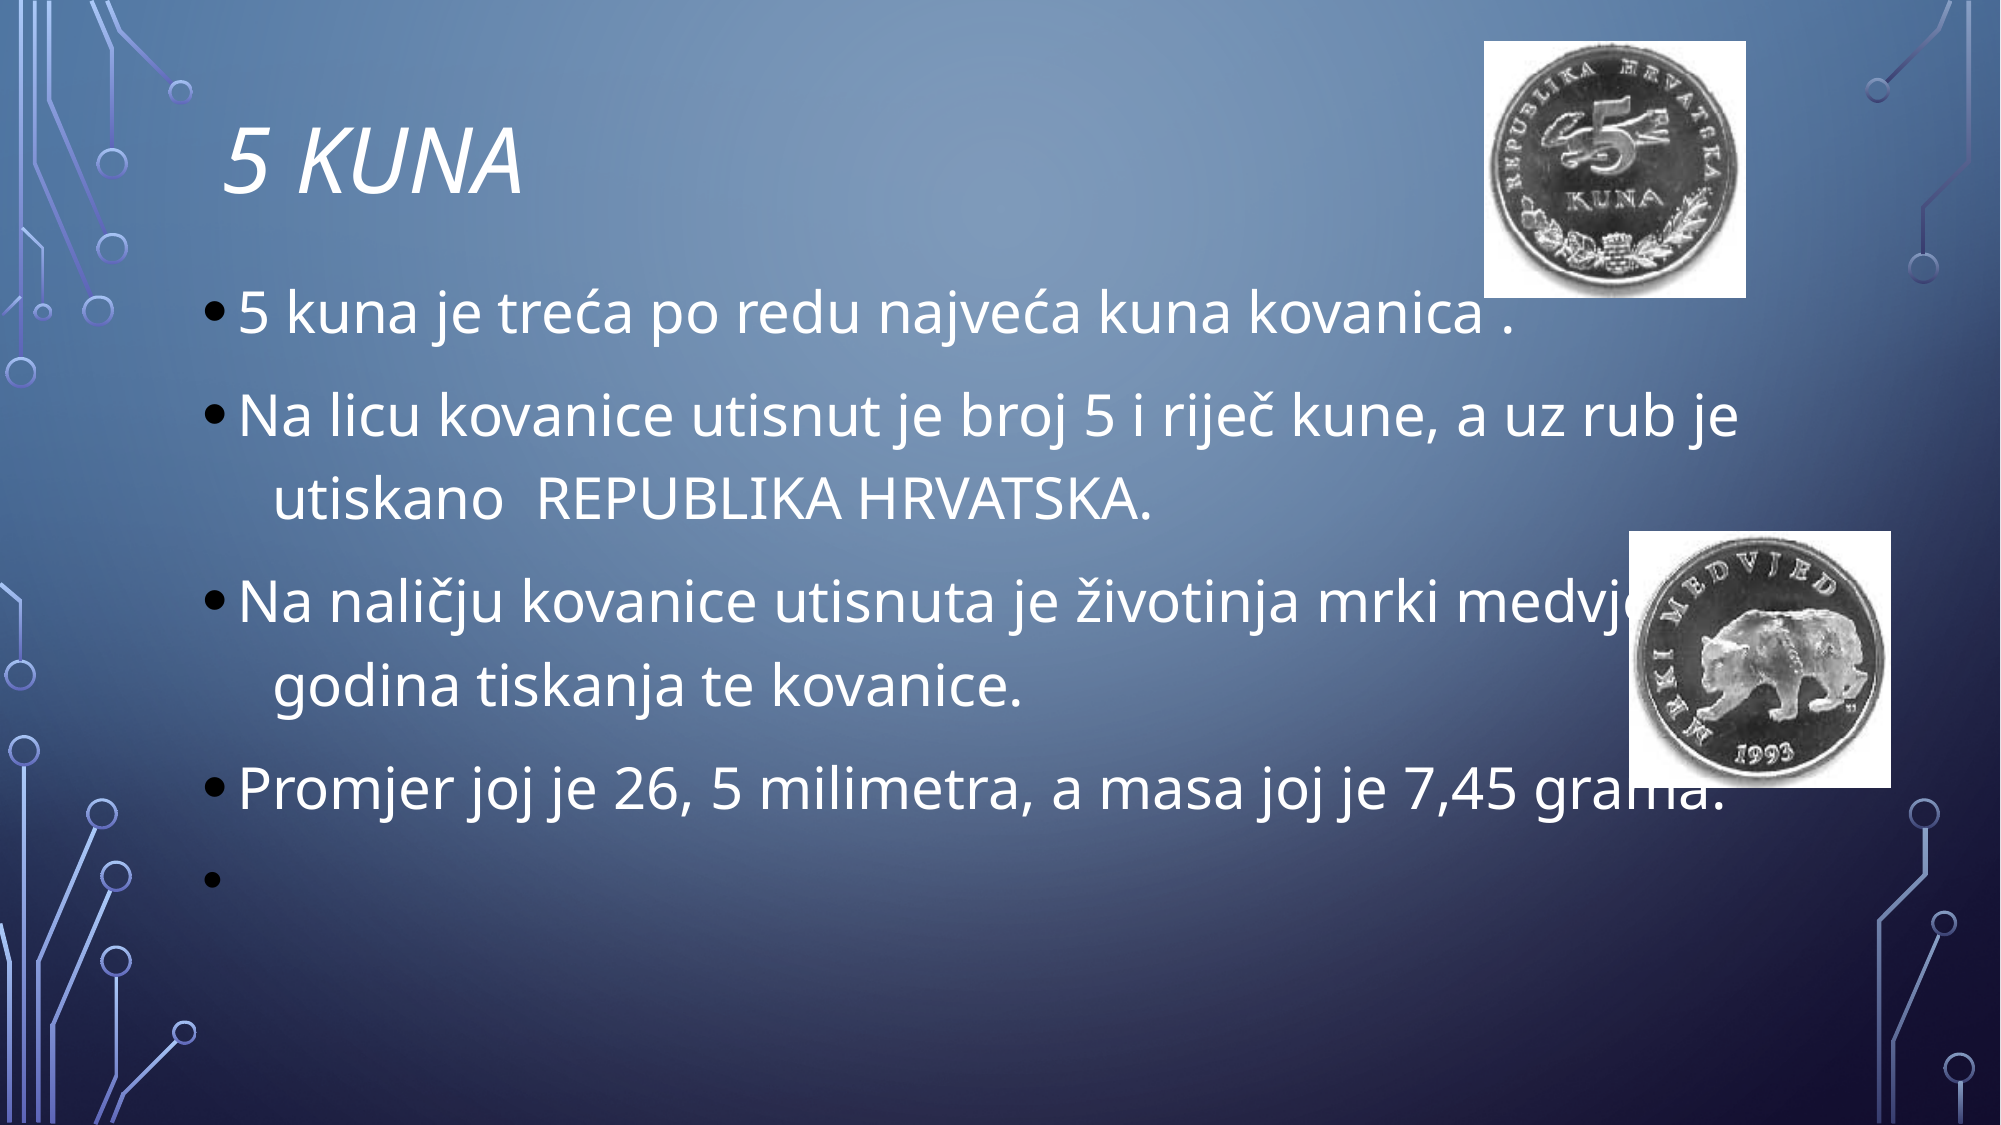

# 5 KUNA
5 kuna je treća po redu najveća kuna kovanica .
Na licu kovanice utisnut je broj 5 i riječ kune, a uz rub je utiskano REPUBLIKA HRVATSKA.
Na naličju kovanice utisnuta je životinja mrki medvjed, i godina tiskanja te kovanice.
Promjer joj je 26, 5 milimetra, a masa joj je 7,45 grama.